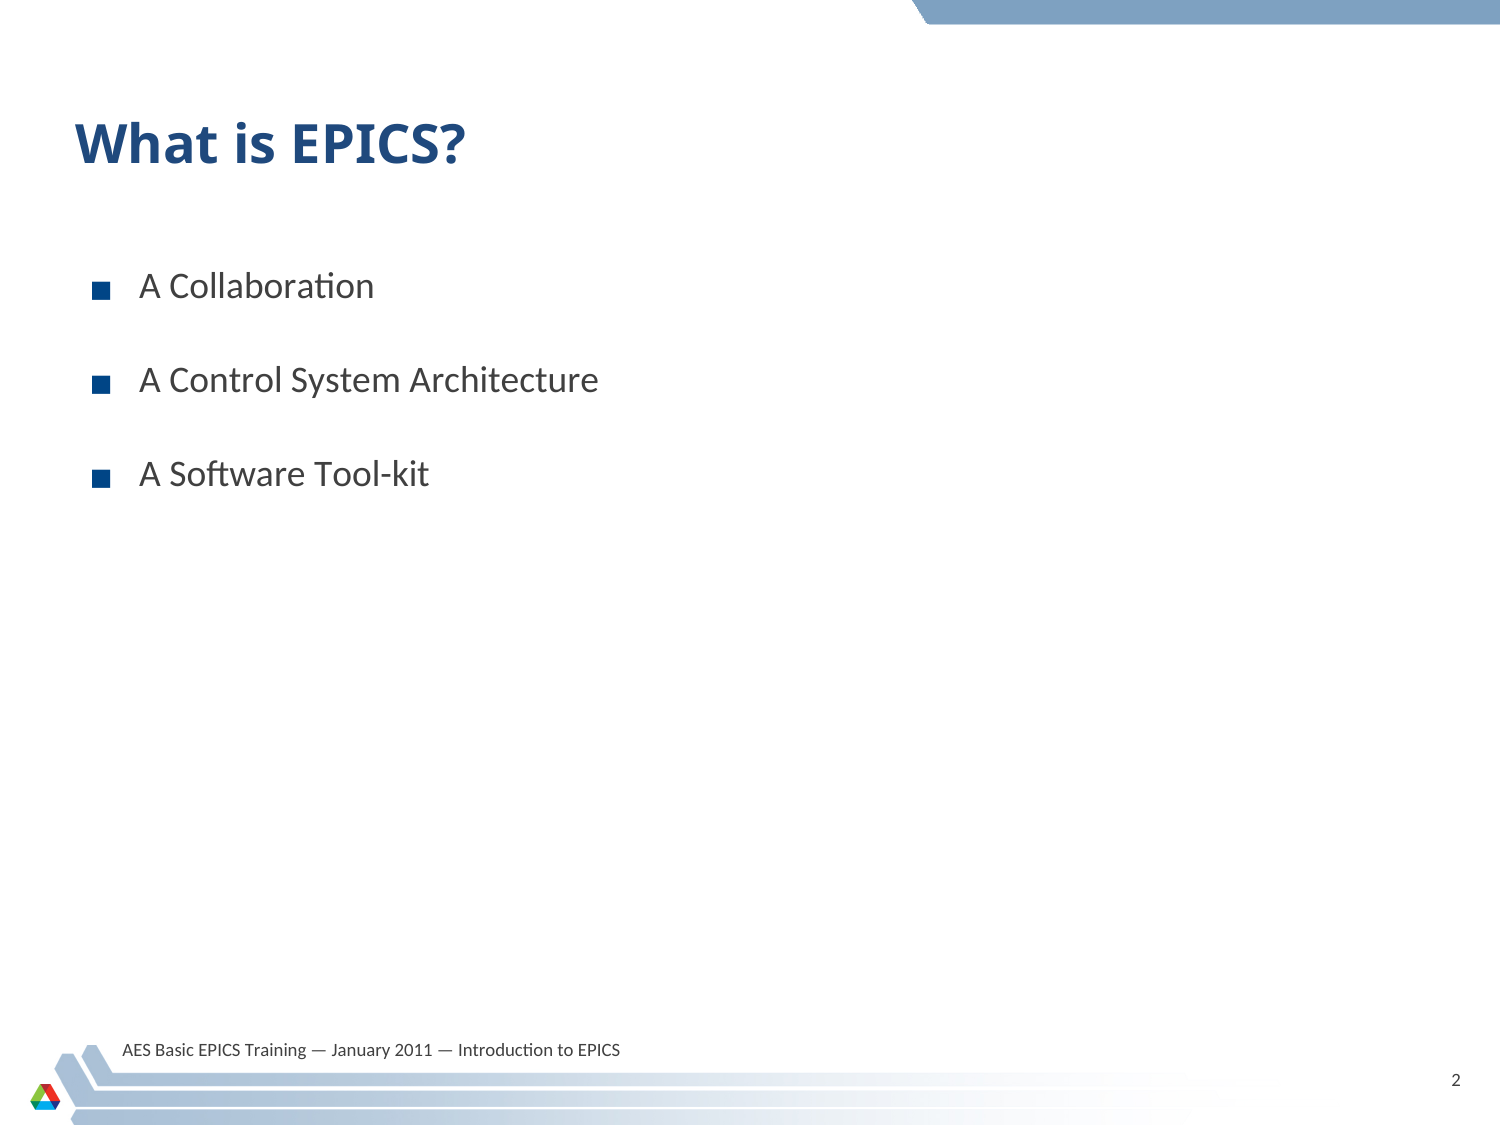

# What is EPICS?
A Collaboration
A Control System Architecture
A Software Tool-kit
AES Basic EPICS Training — January 2011 — Introduction to EPICS
2